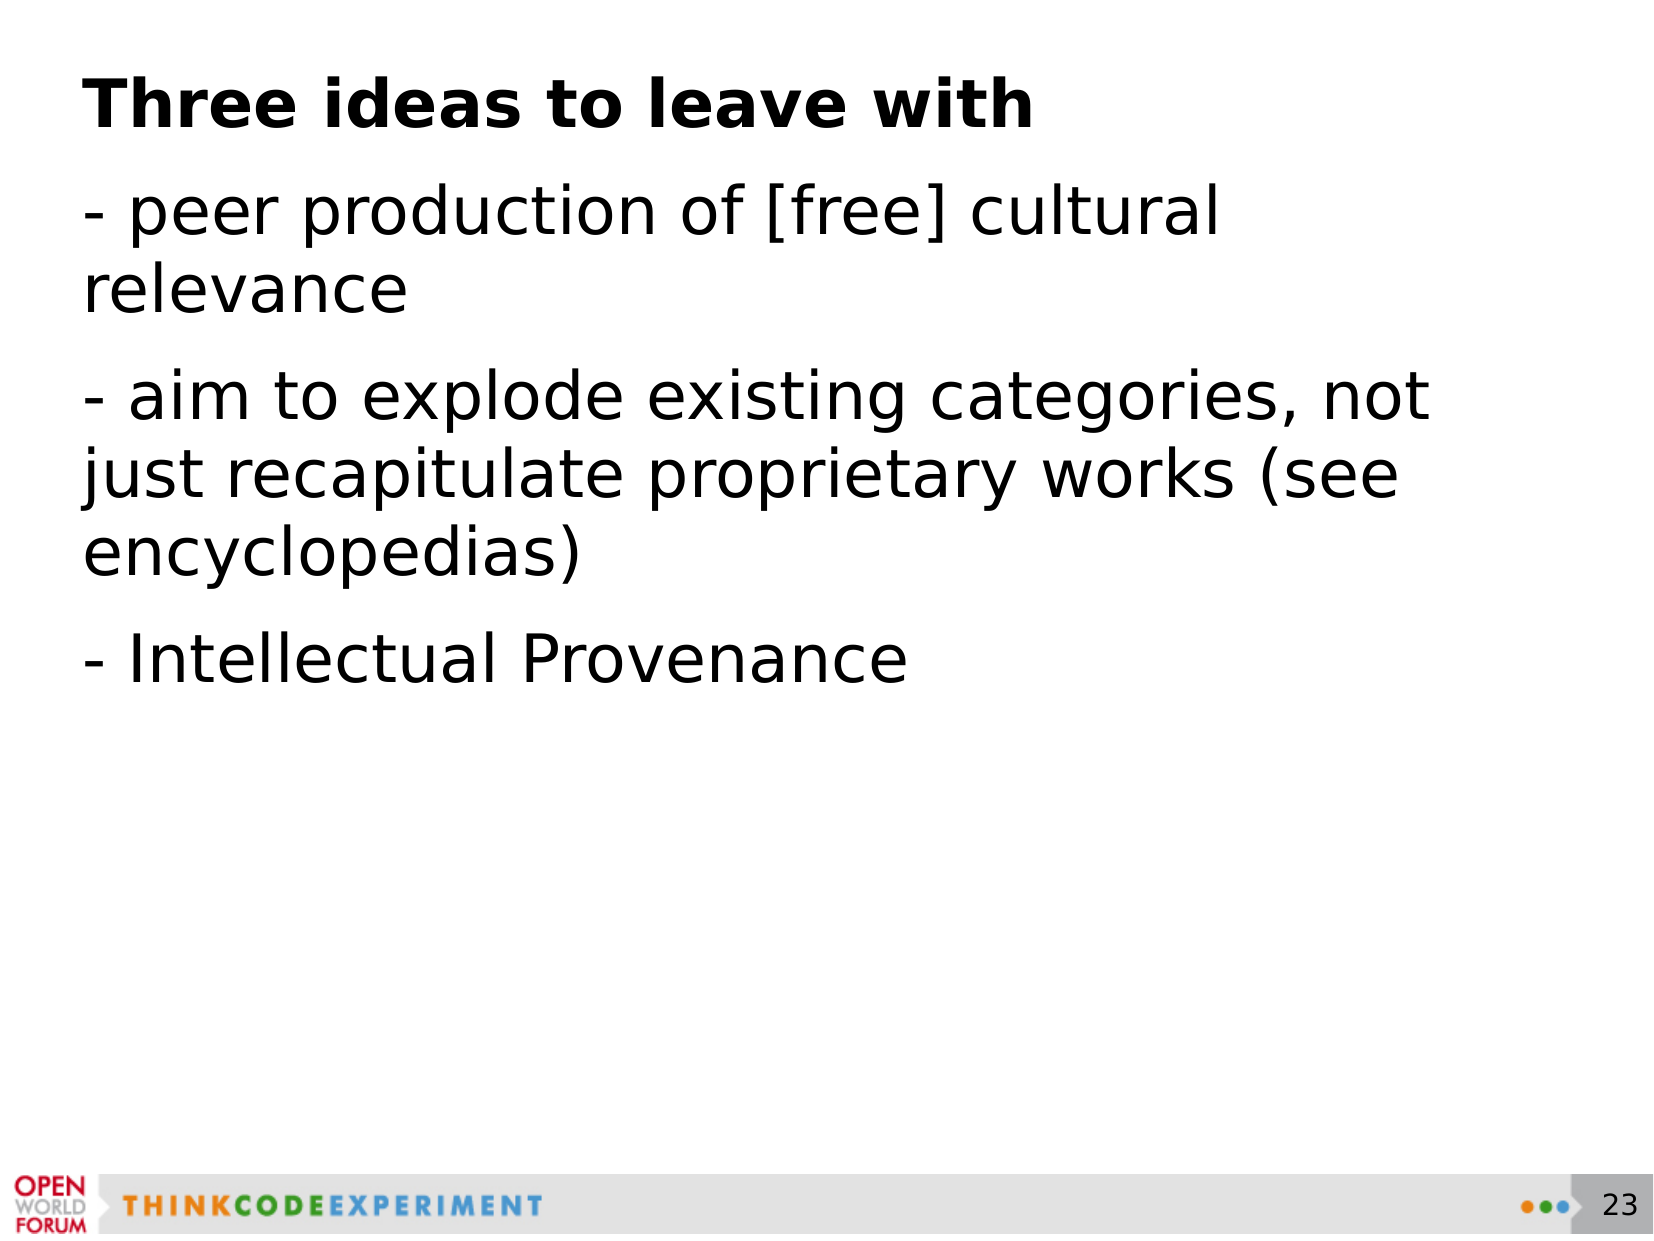

# Three ideas to leave with
- peer production of [free] cultural relevance
- aim to explode existing categories, not just recapitulate proprietary works (see encyclopedias)
- Intellectual Provenance